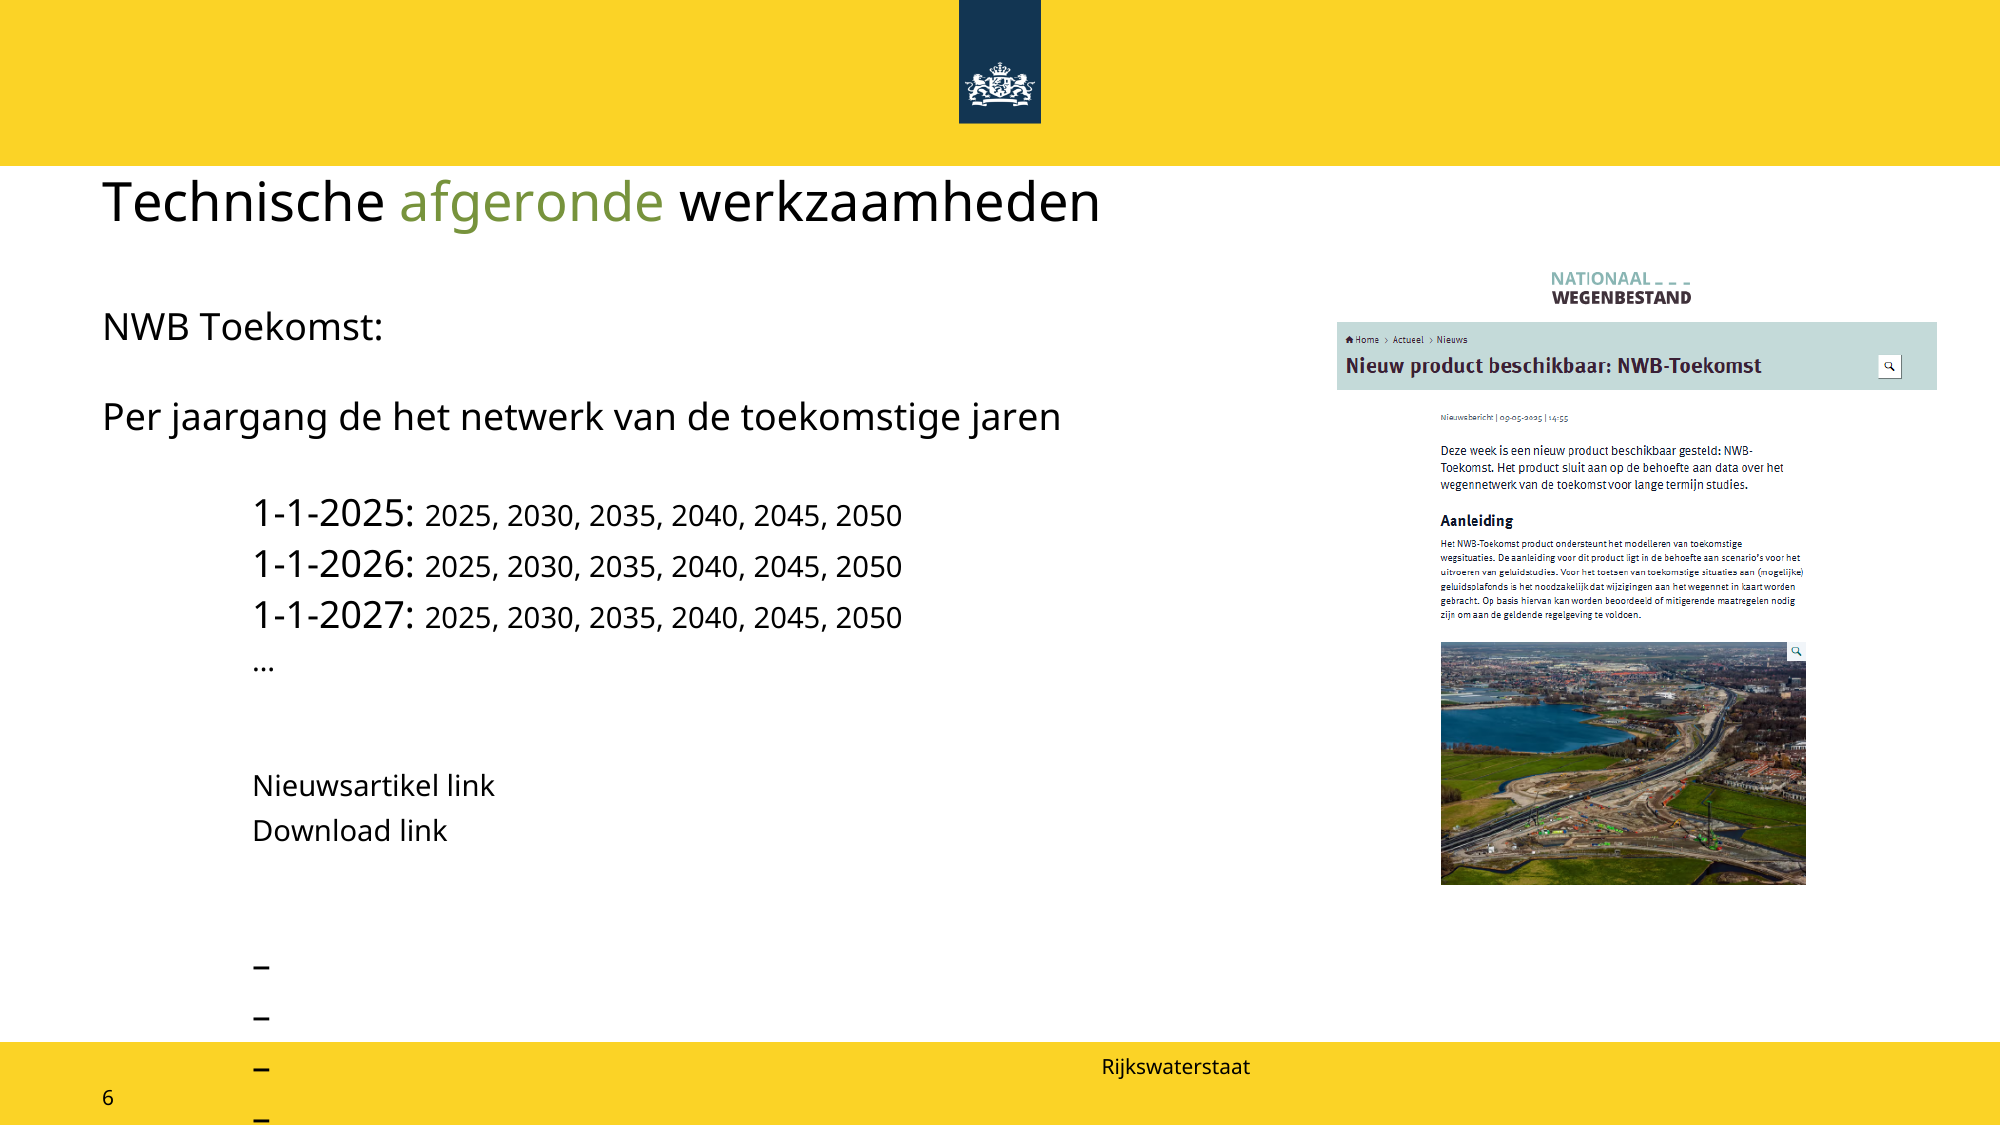

# Technische afgeronde werkzaamheden
NWB Toekomst:
Per jaargang de het netwerk van de toekomstige jaren
1-1-2025: 2025, 2030, 2035, 2040, 2045, 2050
1-1-2026: 2025, 2030, 2035, 2040, 2045, 2050
1-1-2027: 2025, 2030, 2035, 2040, 2045, 2050
…
Nieuwsartikel link
Download link